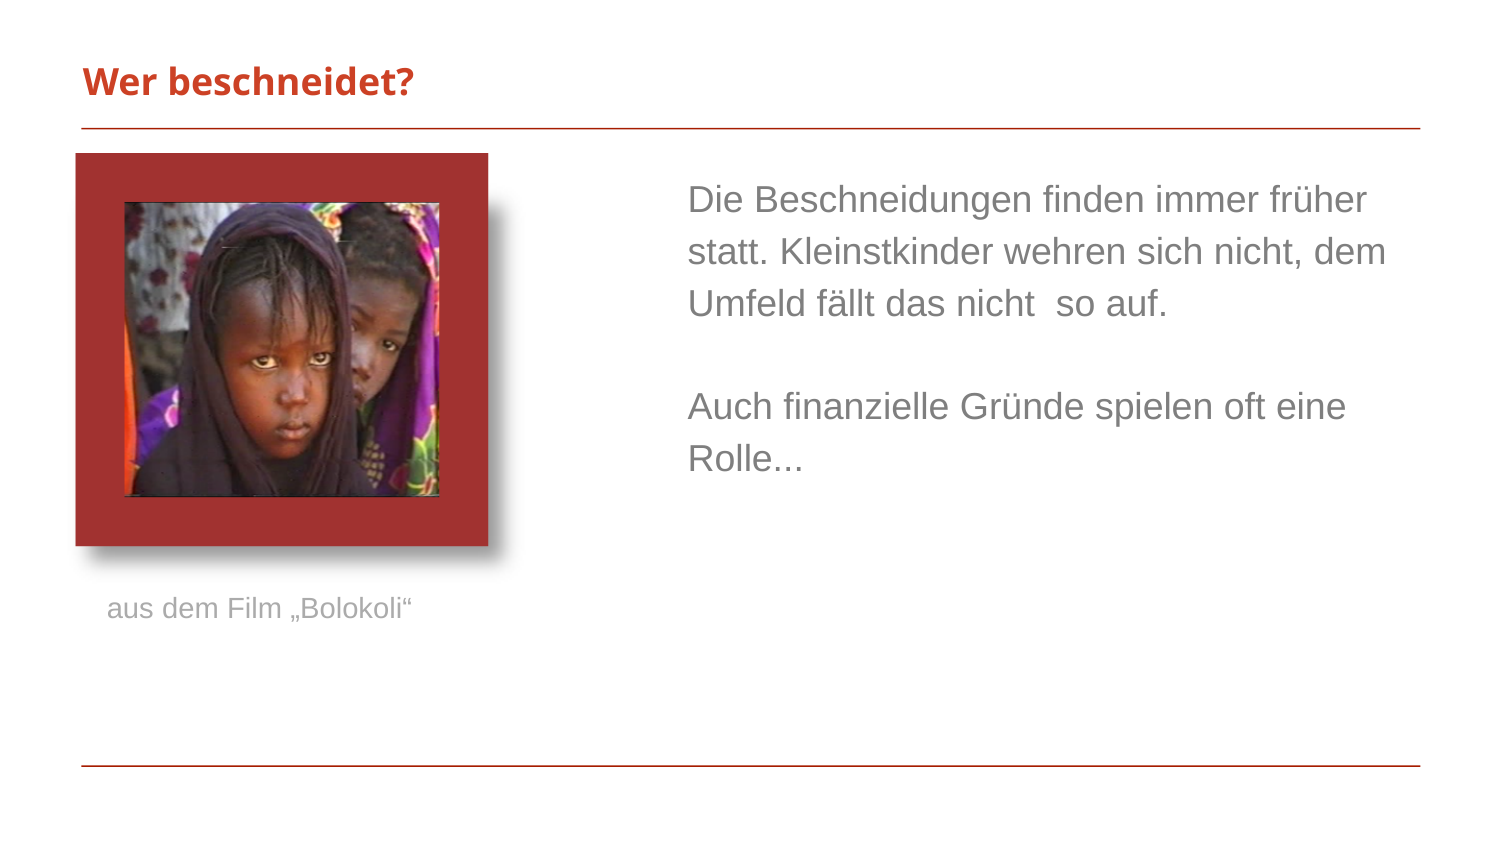

Wer beschneidet?
Die Beschneidungen finden immer früher statt. Kleinstkinder wehren sich nicht, dem Umfeld fällt das nicht so auf.
Auch finanzielle Gründe spielen oft eine Rolle...
aus dem Film „Bolokoli“
aus dem Film „Bolokoli“